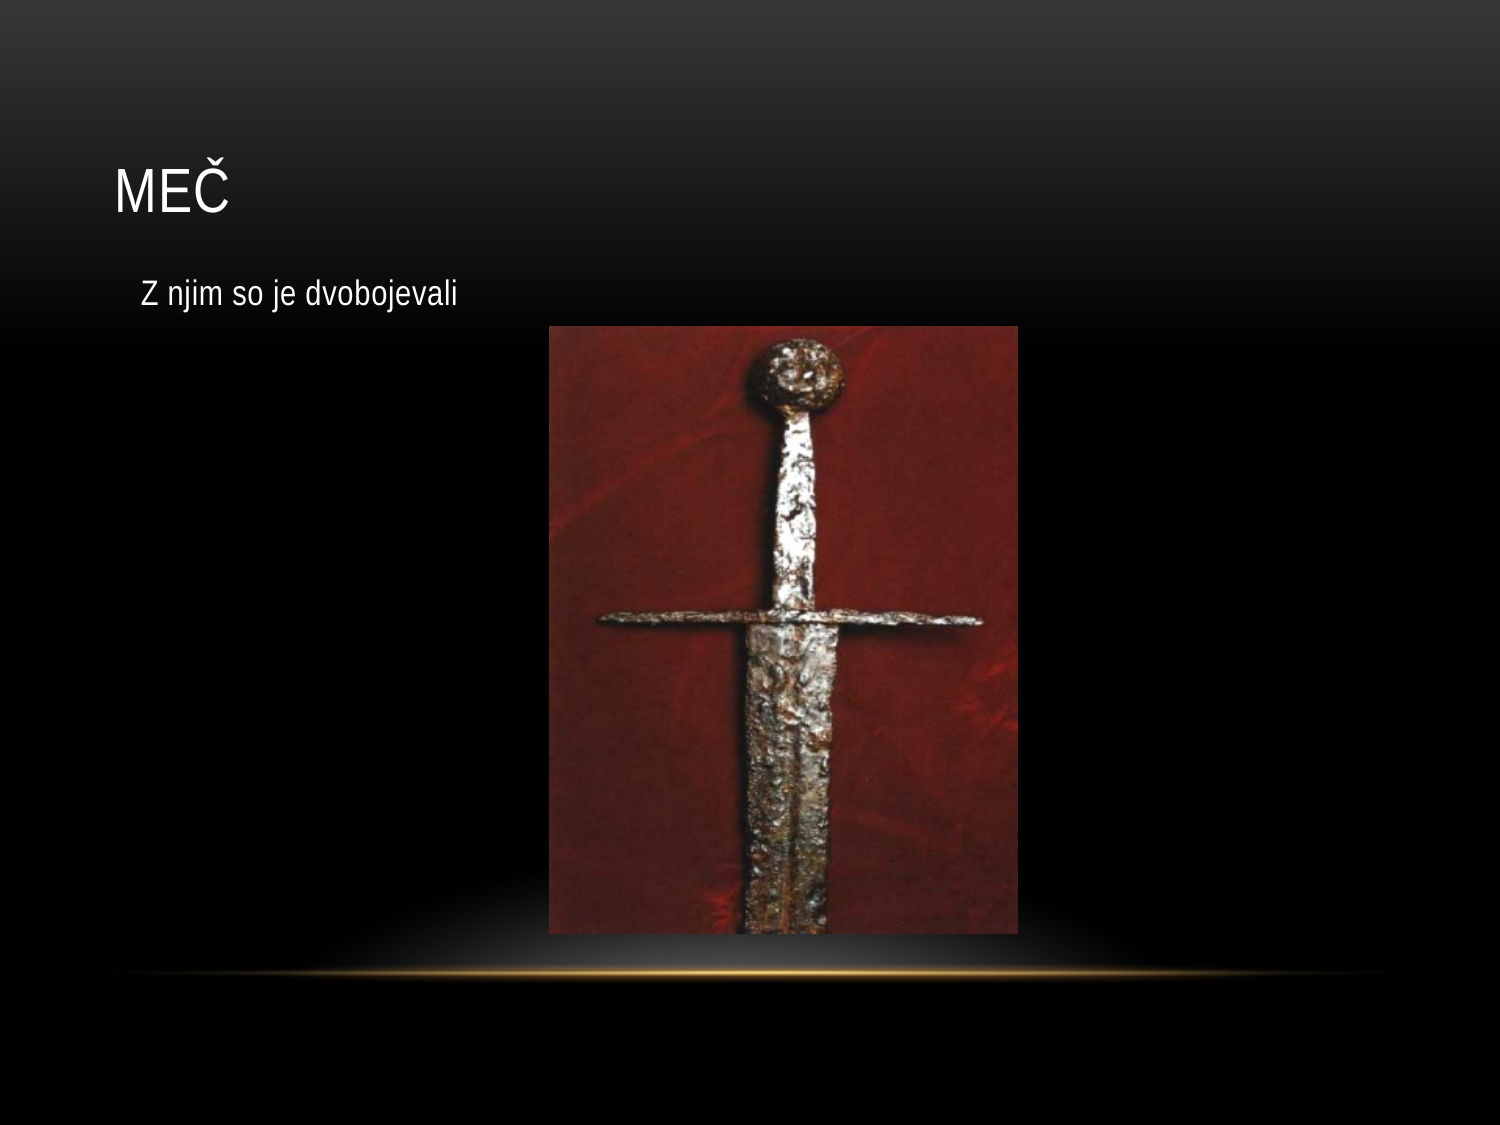

# meč
 Z njim so je dvobojevali